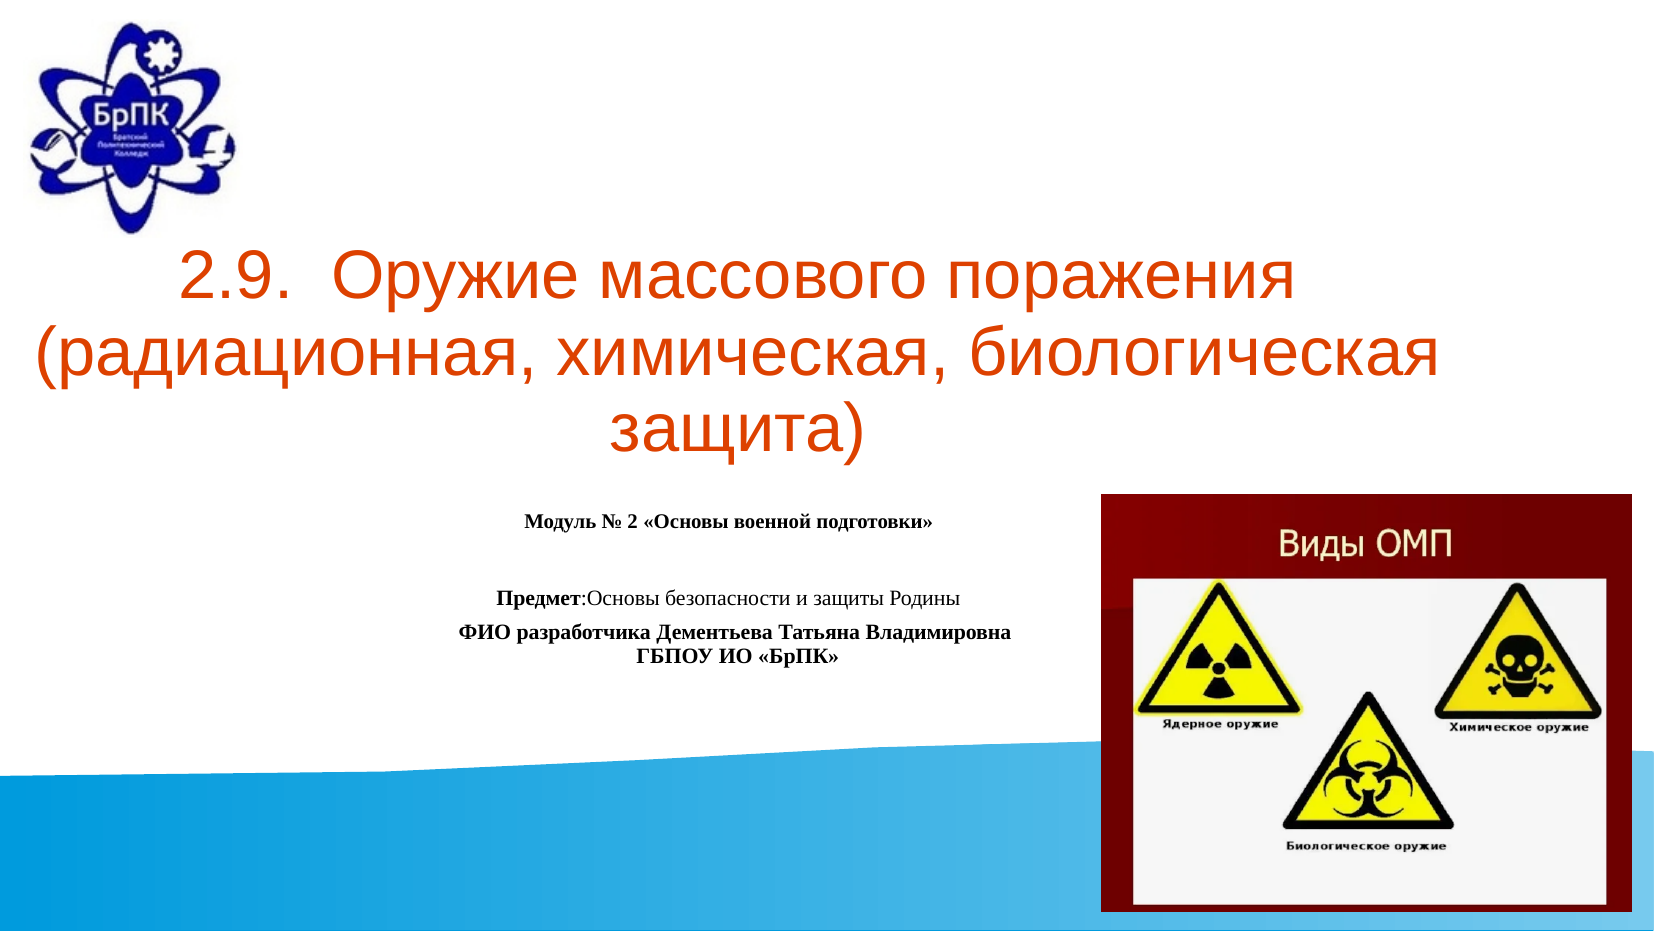

# 2.9. Оружие массового поражения (радиационная, химическая, биологическая защита) Модуль № 2 «Основы военной подготовки» Предмет:Основы безопасности и защиты Родины ФИО разработчика Дементьева Татьяна Владимировна ГБПОУ ИО «БрПК»